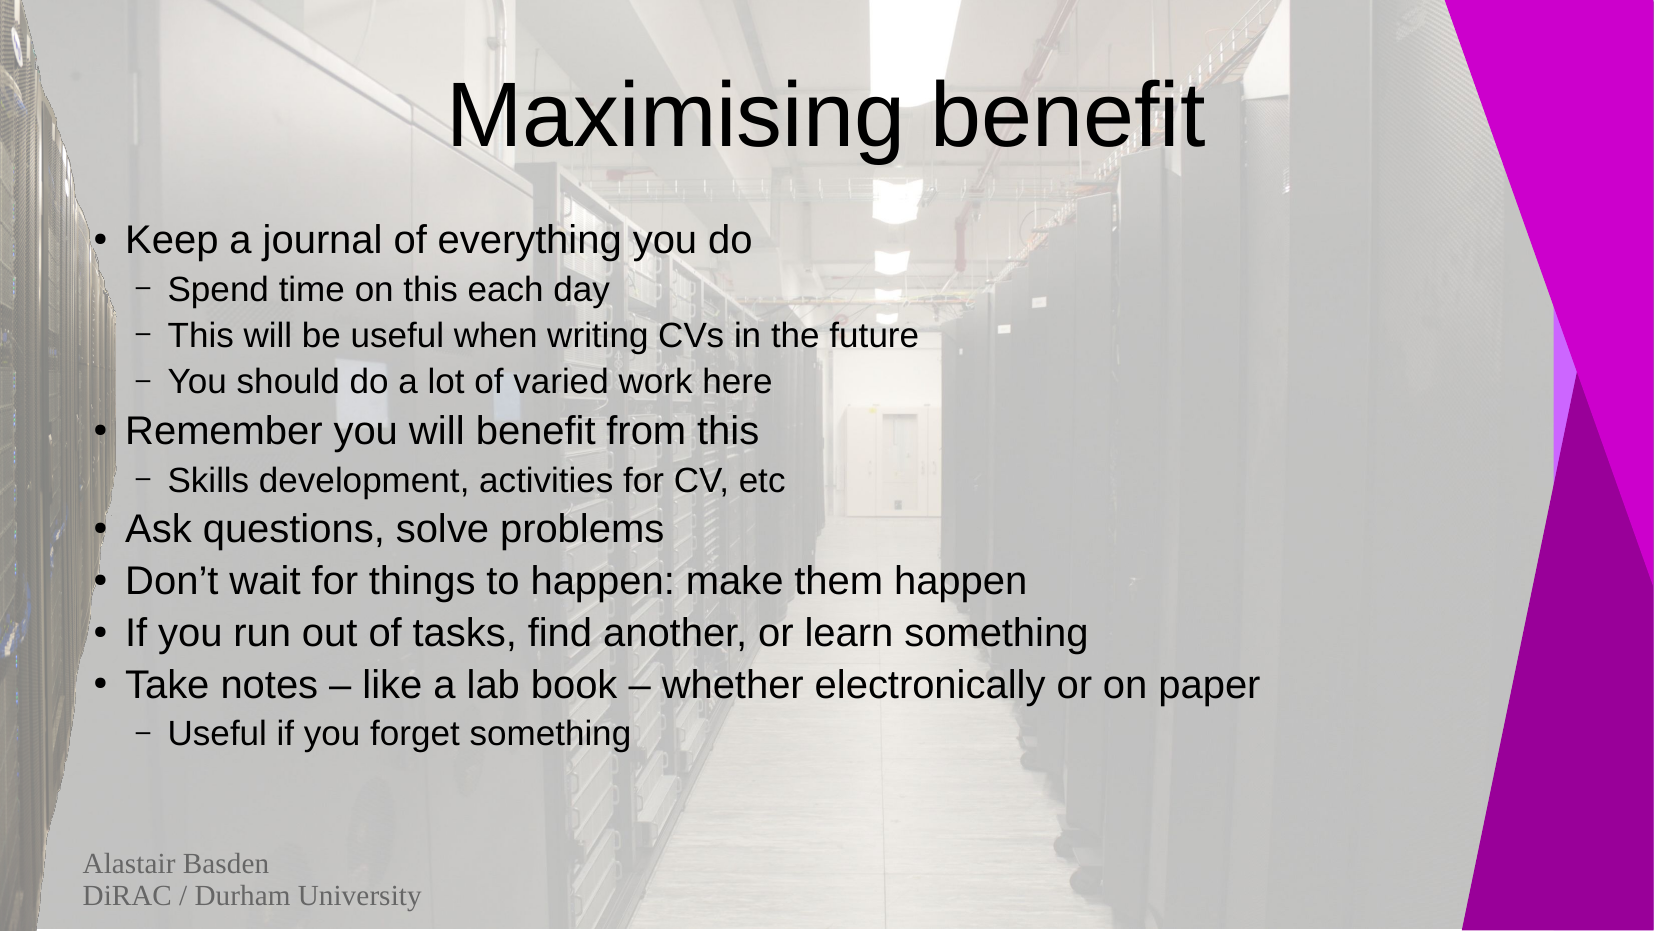

# Maximising benefit
Keep a journal of everything you do
Spend time on this each day
This will be useful when writing CVs in the future
You should do a lot of varied work here
Remember you will benefit from this
Skills development, activities for CV, etc
Ask questions, solve problems
Don’t wait for things to happen: make them happen
If you run out of tasks, find another, or learn something
Take notes – like a lab book – whether electronically or on paper
Useful if you forget something
4